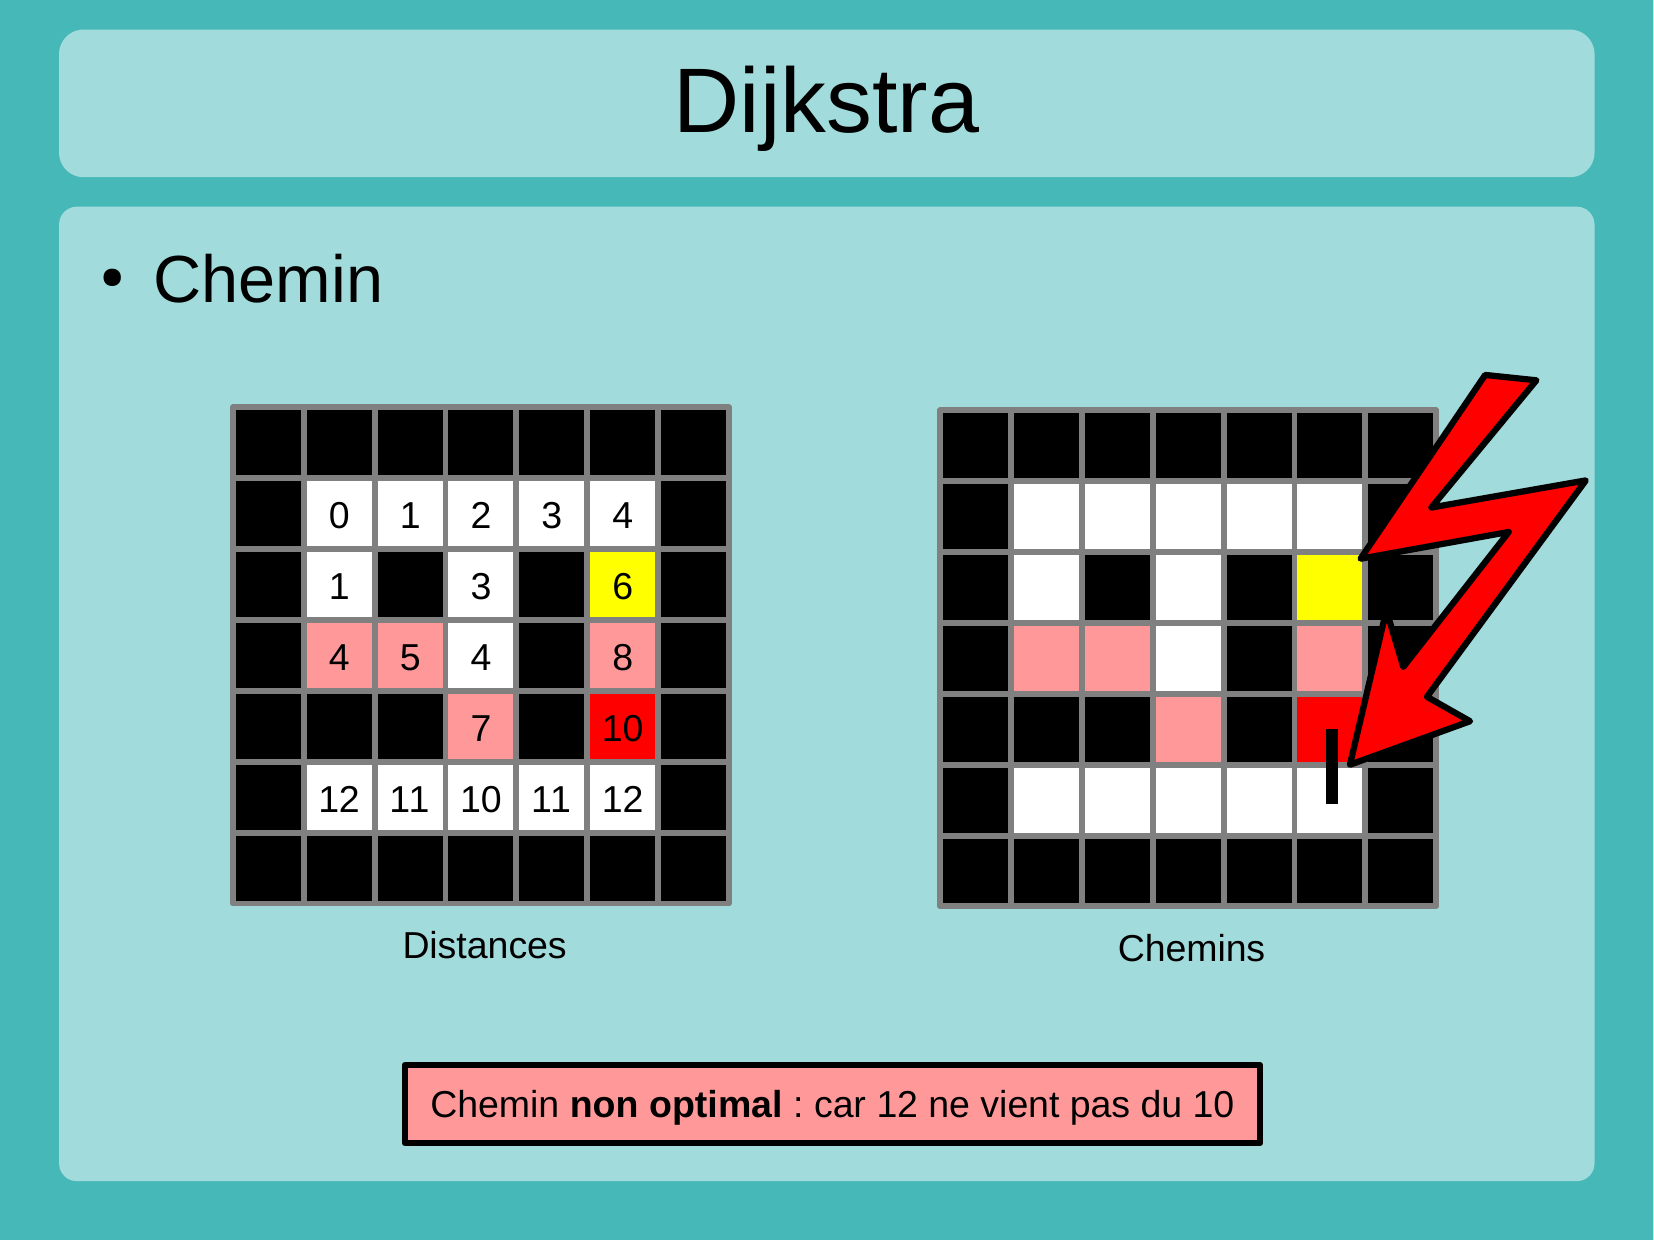

# Dijkstra
Chemin
0
1
2
3
4
1
3
6
4
5
4
8
7
10
12
11
10
11
12
Distances
Chemins
Chemin non optimal : car 12 ne vient pas du 10